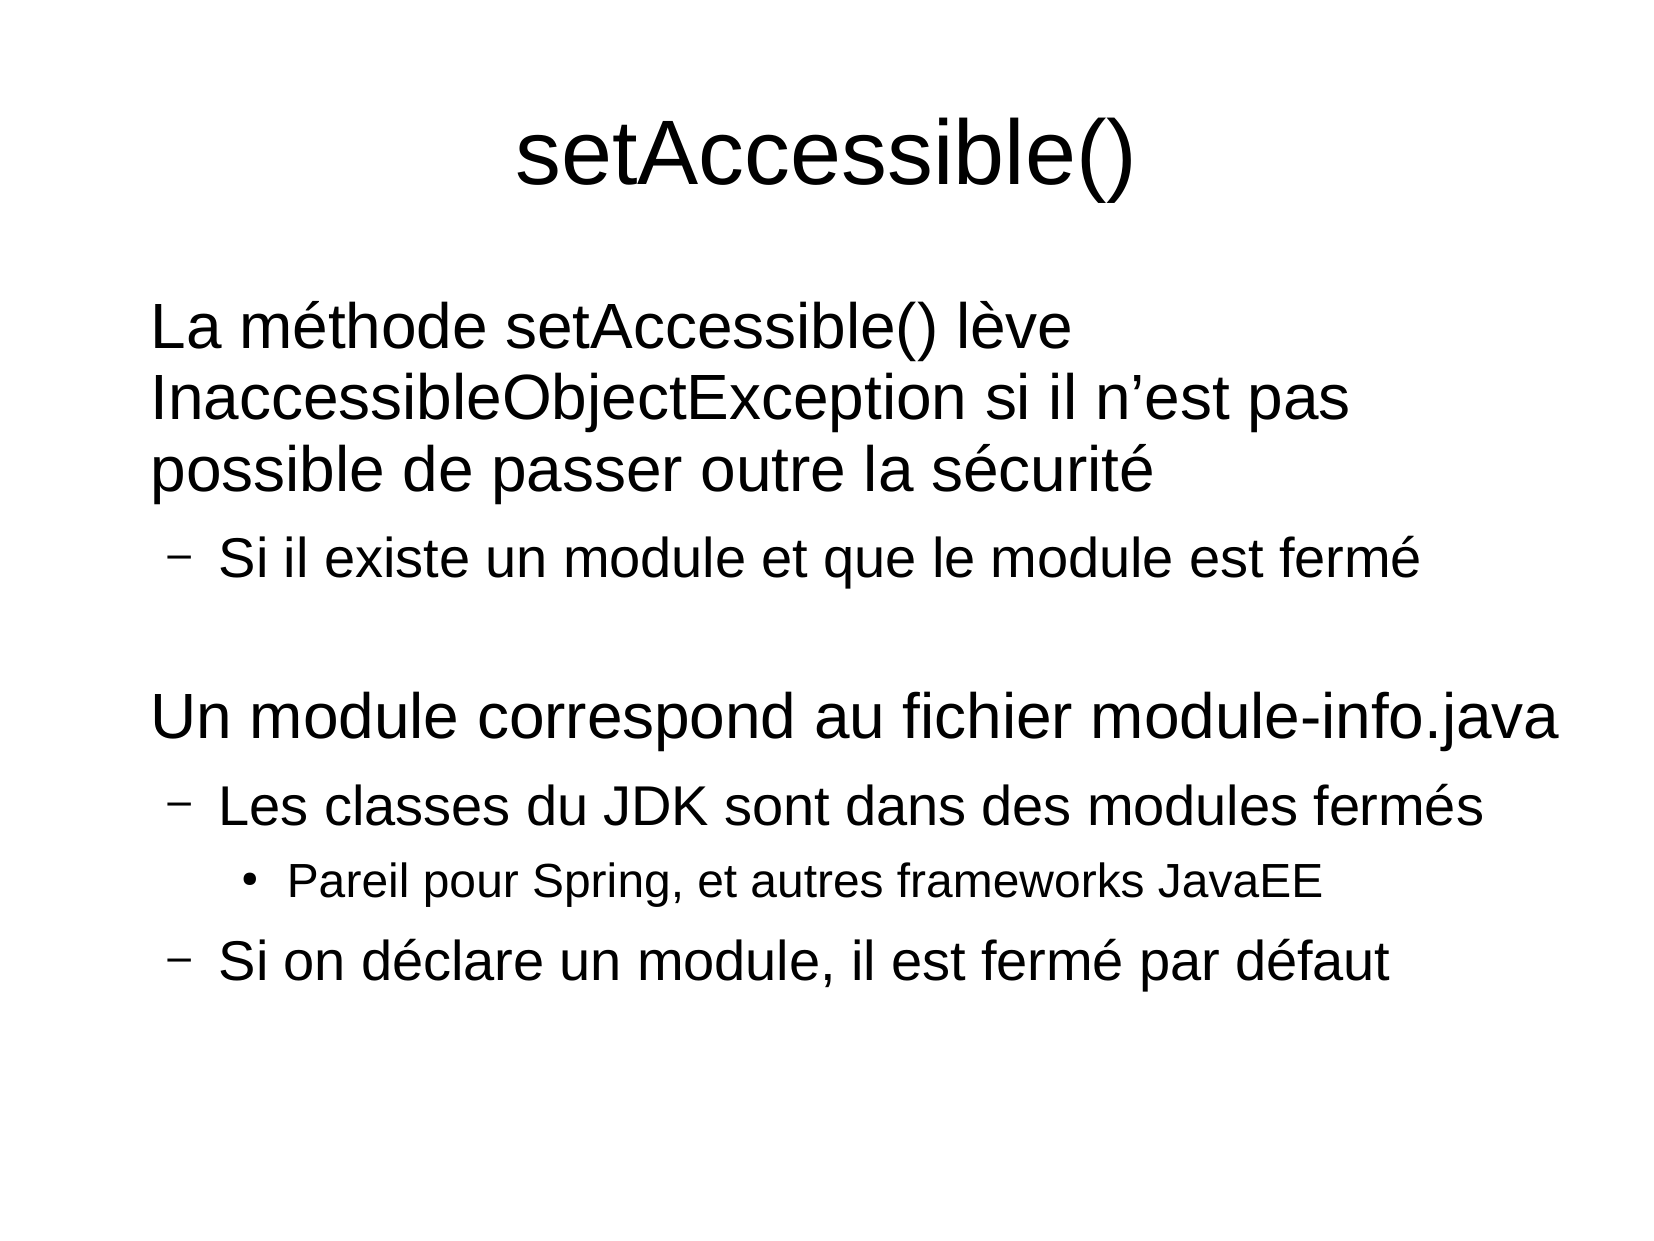

# setAccessible()
La méthode setAccessible() lève InaccessibleObjectException si il n’est pas possible de passer outre la sécurité
Si il existe un module et que le module est fermé
Un module correspond au fichier module-info.java
Les classes du JDK sont dans des modules fermés
Pareil pour Spring, et autres frameworks JavaEE
Si on déclare un module, il est fermé par défaut